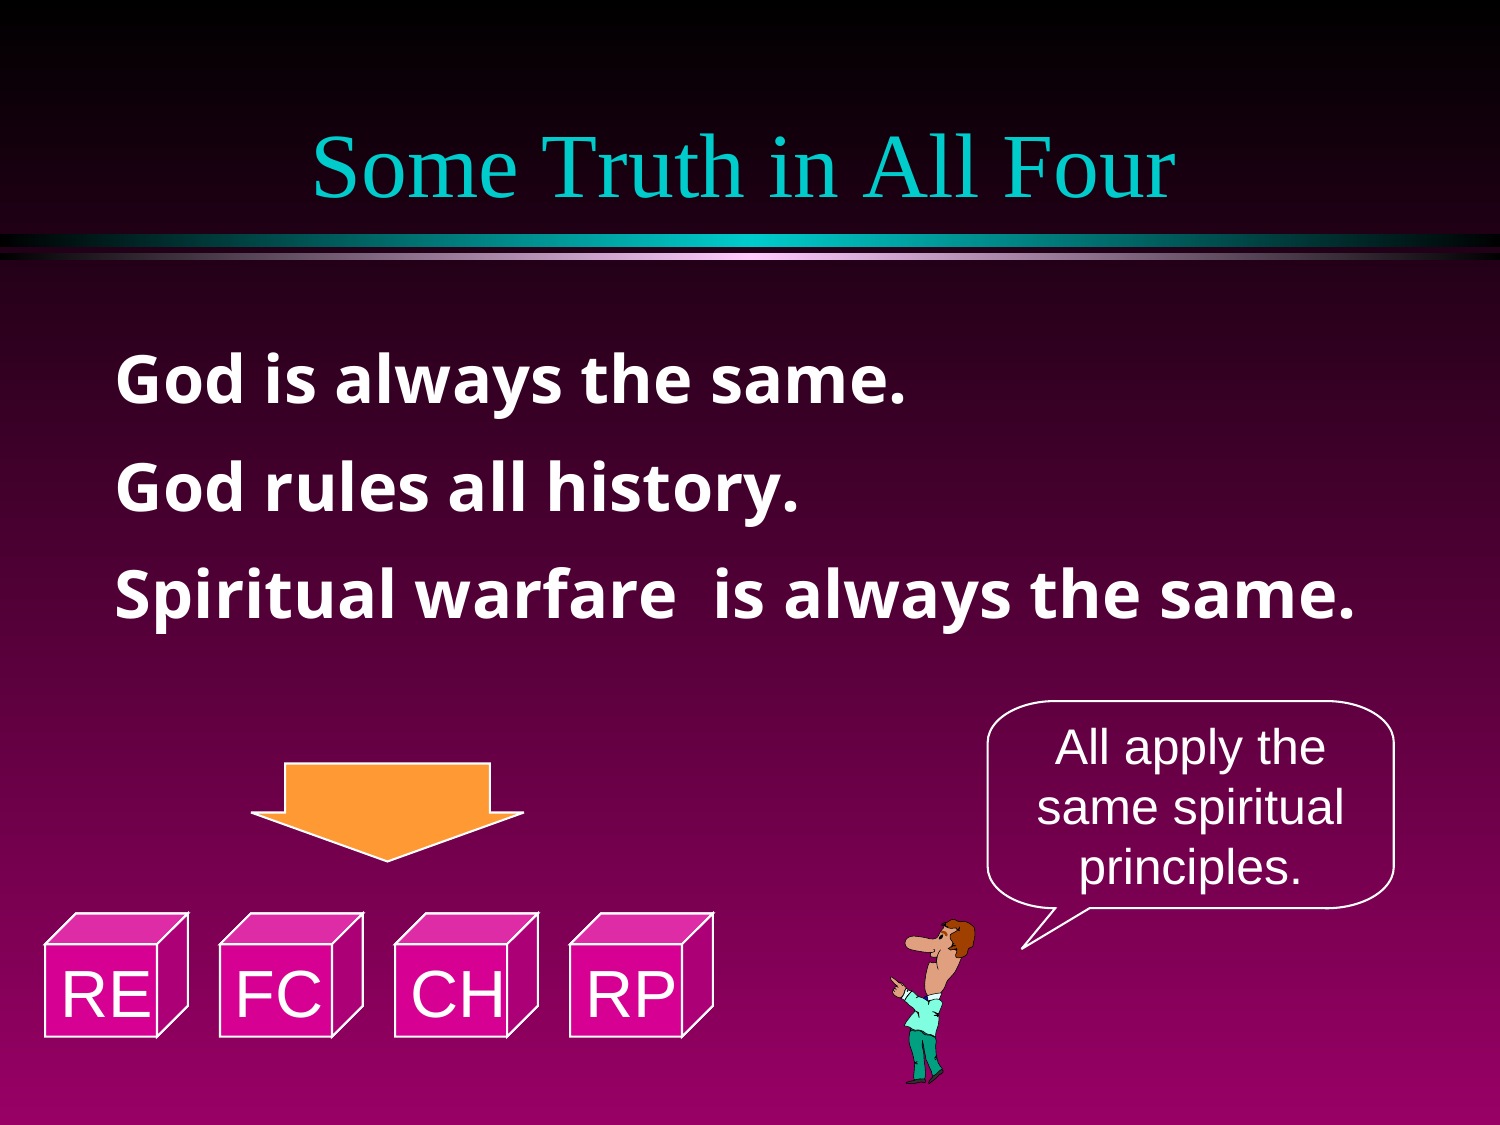

# Some Truth in All Four
God is always the same.
God rules all history.
Spiritual warfare is always the same.
All apply the
same spiritual
principles.
RE
FC
CH
RP